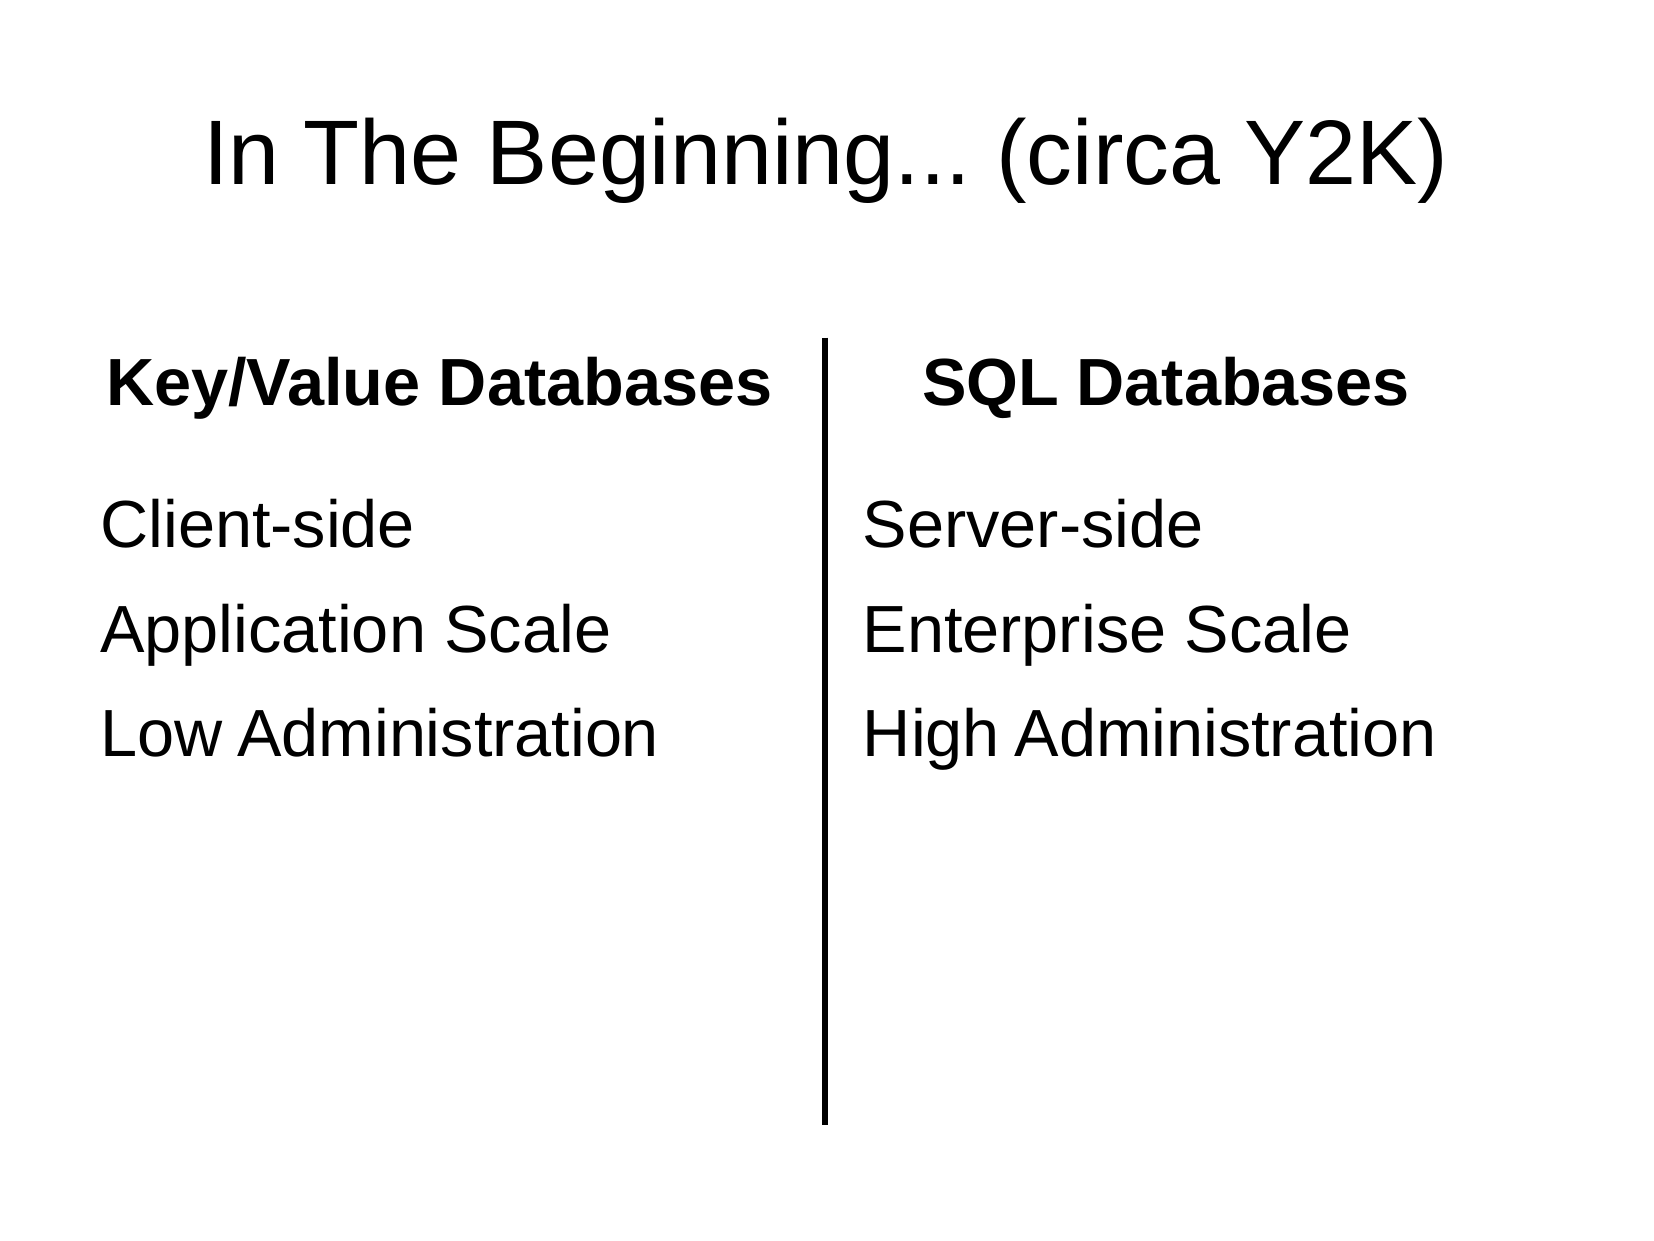

# In The Beginning... (circa Y2K)
Key/Value Databases
SQL Databases
Client-side
Application Scale
Low Administration
Server-side
Enterprise Scale
High Administration